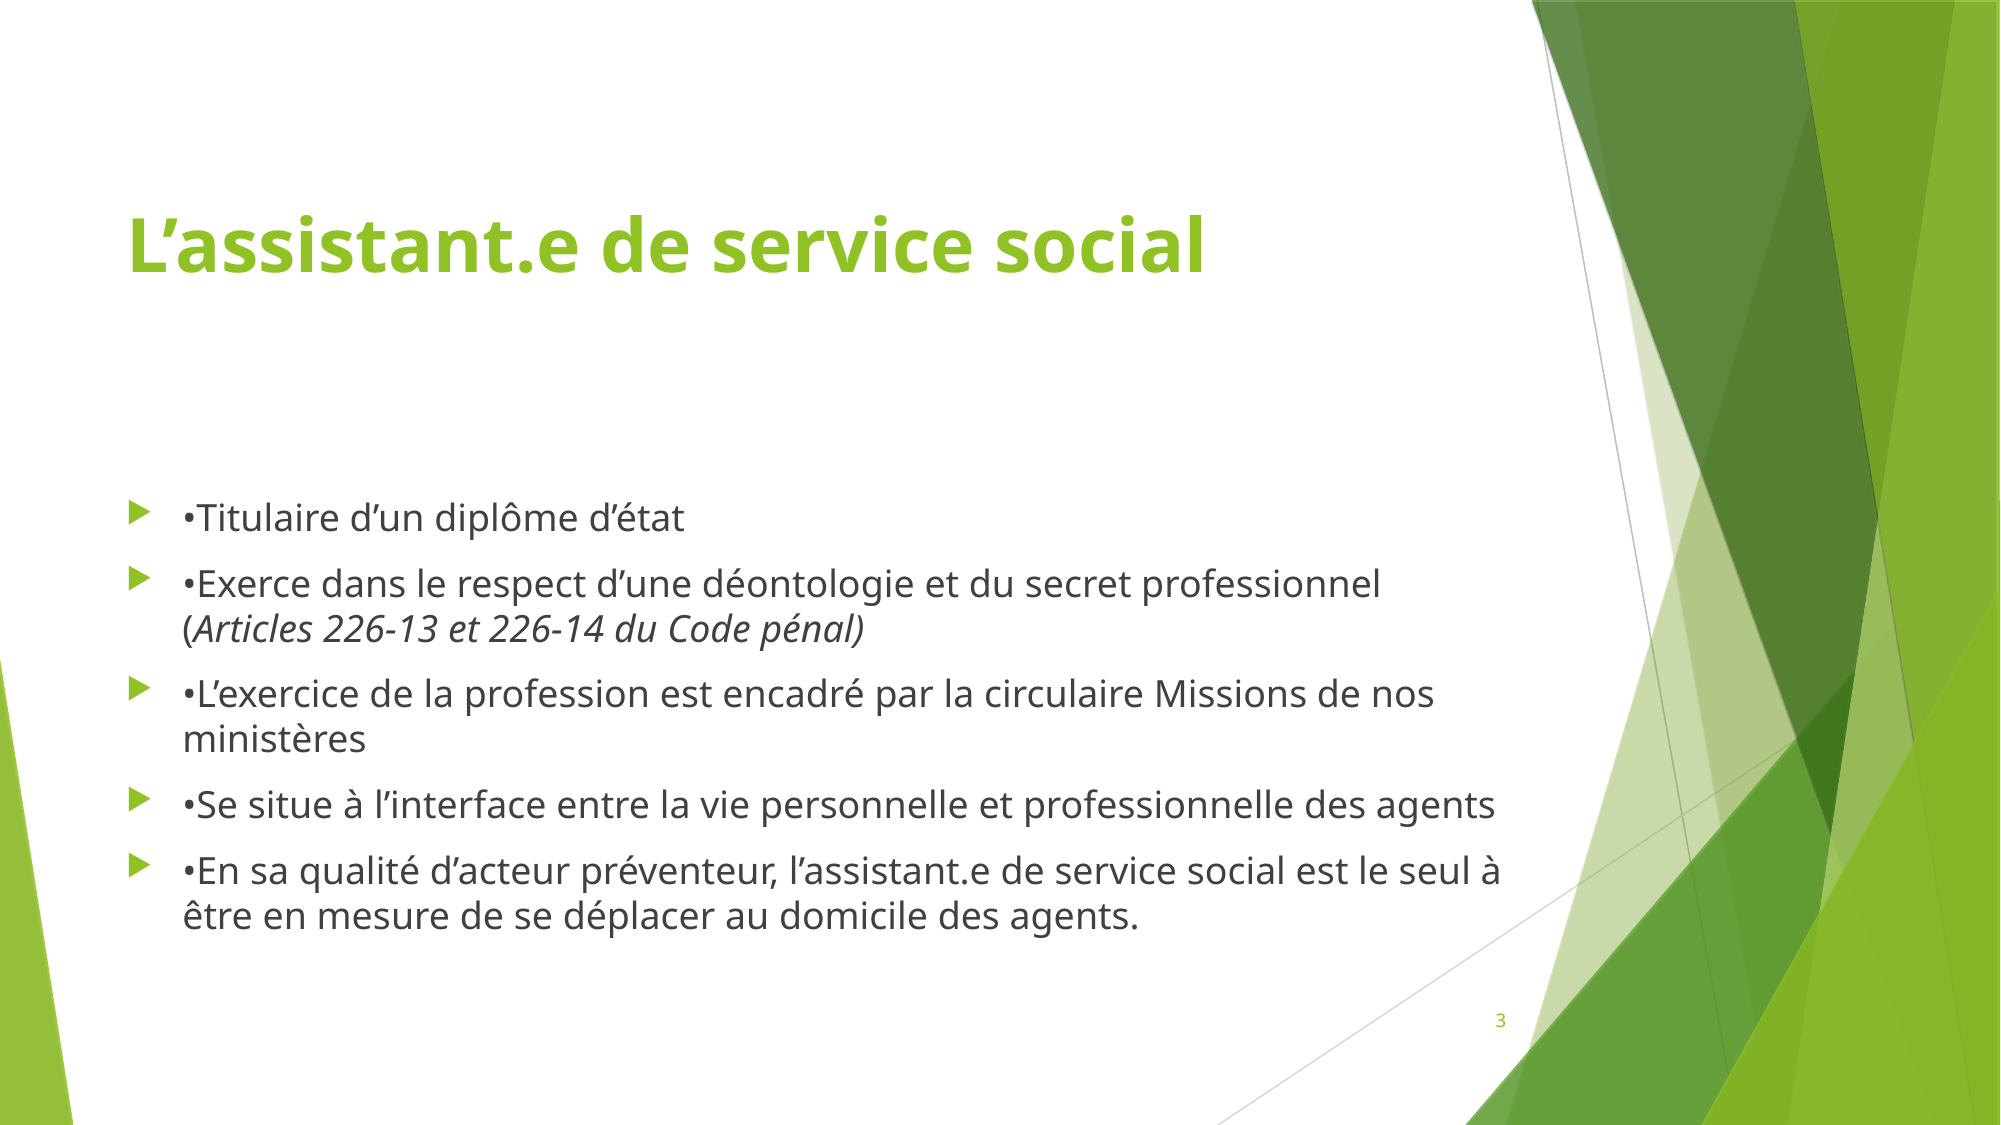

# L’assistant.e de service social
•Titulaire d’un diplôme d’état
•Exerce dans le respect d’une déontologie et du secret professionnel (Articles 226-13 et 226-14 du Code pénal)
•L’exercice de la profession est encadré par la circulaire Missions de nos ministères
•Se situe à l’interface entre la vie personnelle et professionnelle des agents
•En sa qualité d’acteur préventeur, l’assistant.e de service social est le seul à être en mesure de se déplacer au domicile des agents.